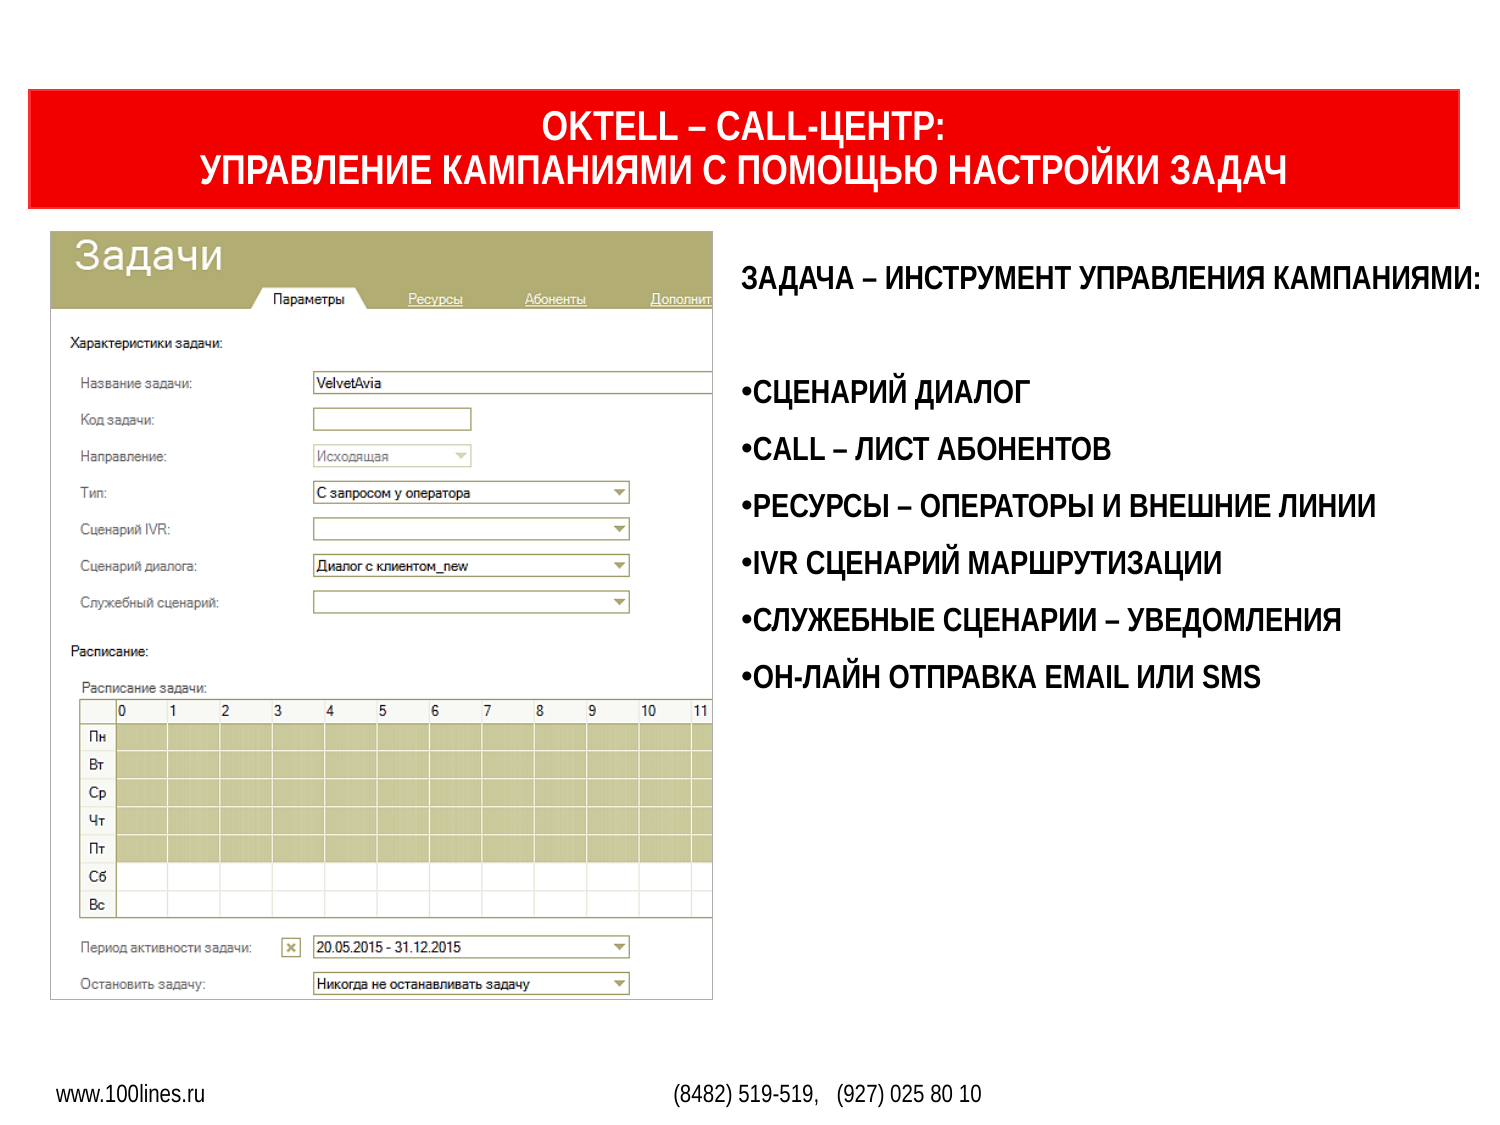

OKTELL – CALL-ЦЕНТР:
УПРАВЛЕНИЕ КАМПАНИЯМИ С ПОМОЩЬЮ НАСТРОЙКИ ЗАДАЧ
ЗАДАЧА – ИНСТРУМЕНТ УПРАВЛЕНИЯ КАМПАНИЯМИ:
СЦЕНАРИЙ ДИАЛОГ
CALL – ЛИСТ АБОНЕНТОВ
РЕСУРСЫ – ОПЕРАТОРЫ И ВНЕШНИЕ ЛИНИИ
IVR СЦЕНАРИЙ МАРШРУТИЗАЦИИ
СЛУЖЕБНЫЕ СЦЕНАРИИ – УВЕДОМЛЕНИЯ
ОН-ЛАЙН ОТПРАВКА EMAIL ИЛИ SMS
www.100lines.ru		 		 			 (8482) 519-519, (927) 025 80 10